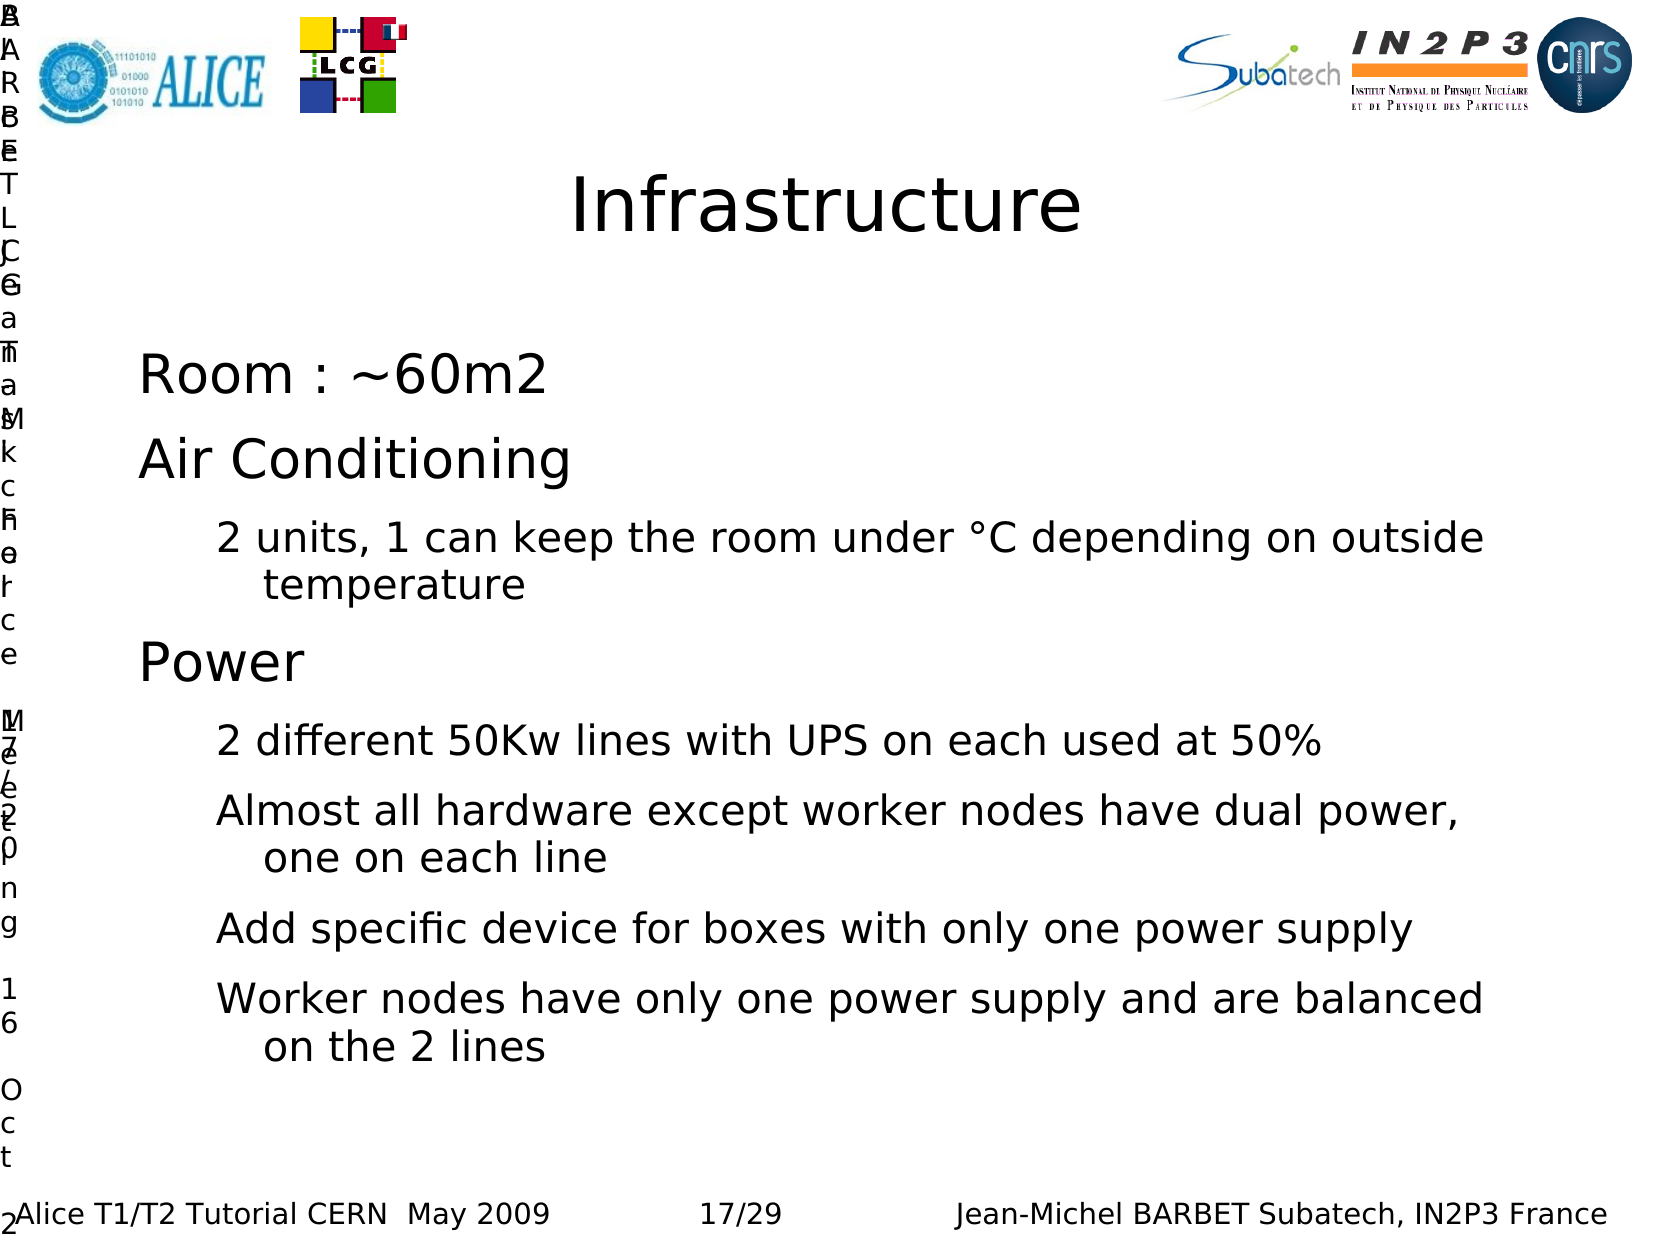

# Infrastructure
Room : ~60m2
Air Conditioning
2 units, 1 can keep the room under °C depending on outside temperature
Power
2 different 50Kw lines with UPS on each used at 50%
Almost all hardware except worker nodes have dual power, one on each line
Add specific device for boxes with only one power supply
Worker nodes have only one power supply and are balanced on the 2 lines